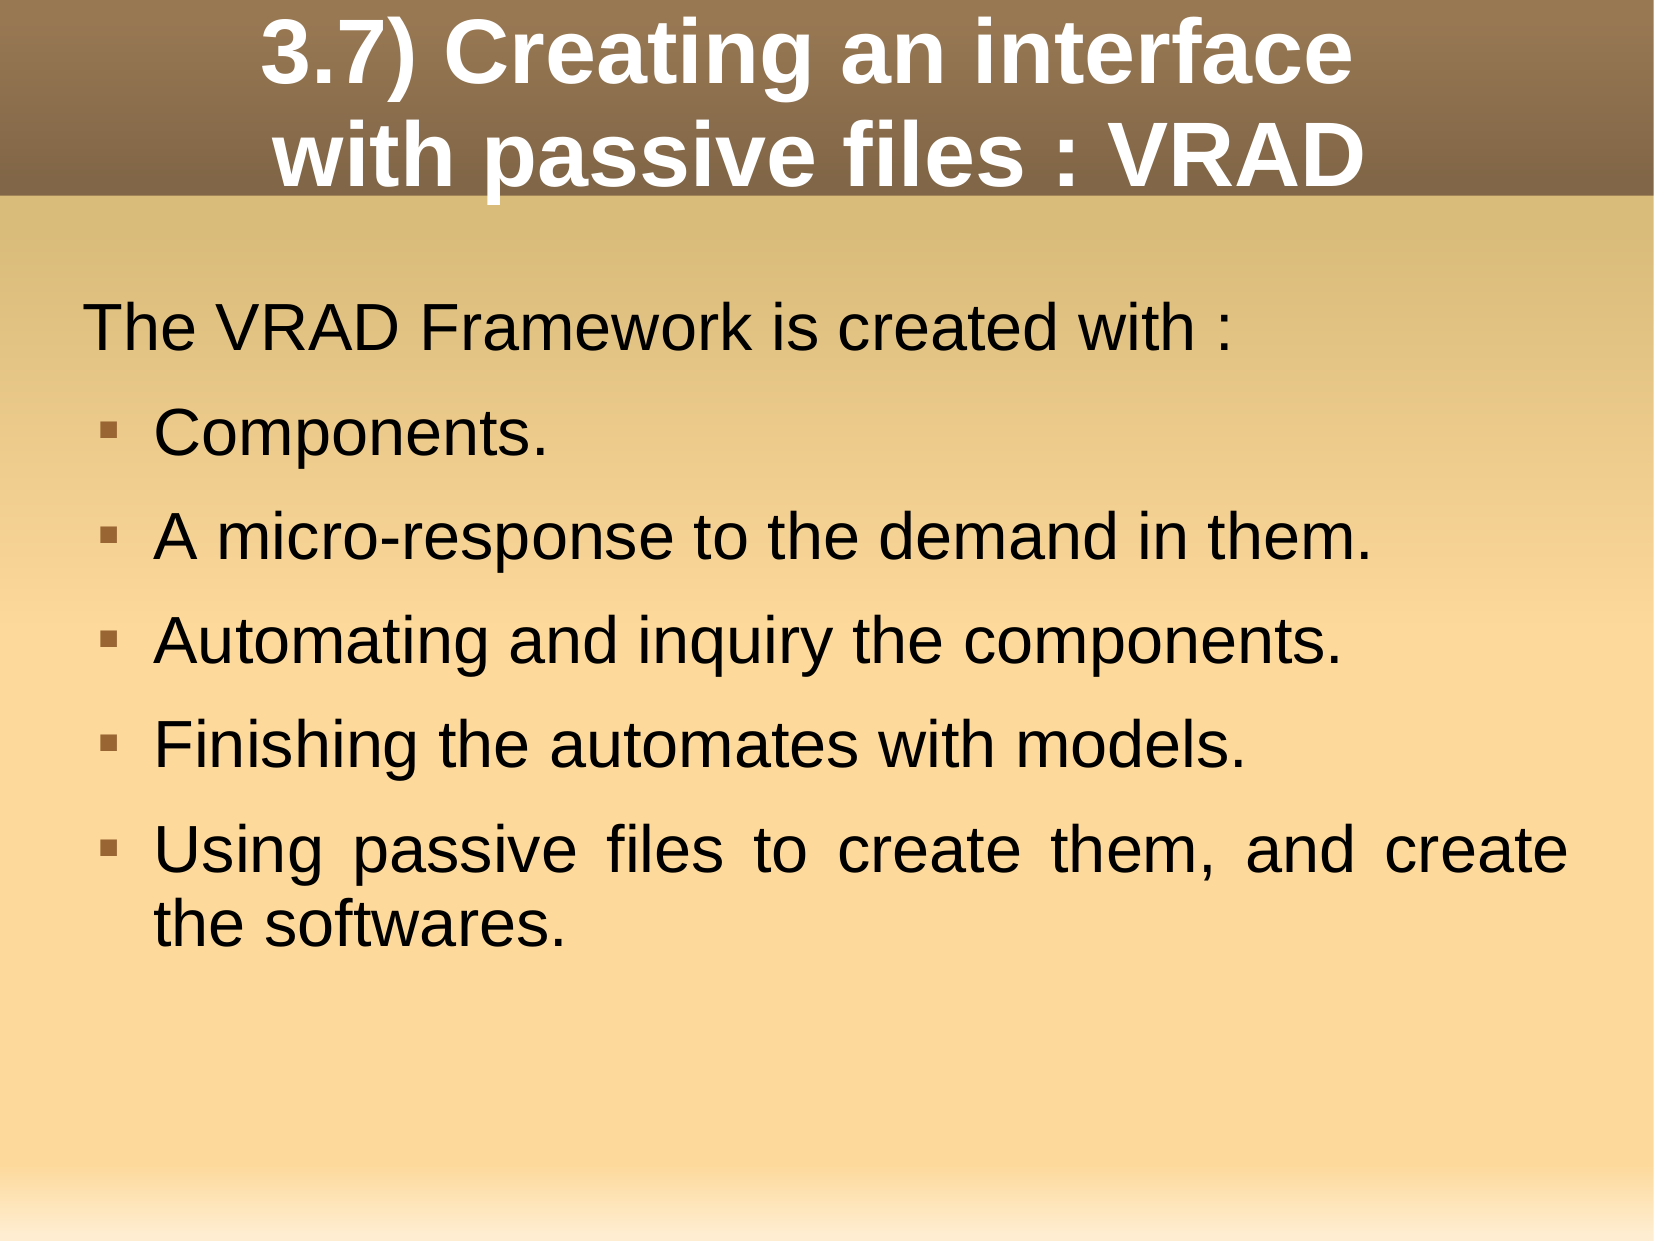

# 3.7) Creating an interface with passive files : VRAD
The VRAD Framework is created with :
Components.
A micro-response to the demand in them.
Automating and inquiry the components.
Finishing the automates with models.
Using passive files to create them, and create the softwares.